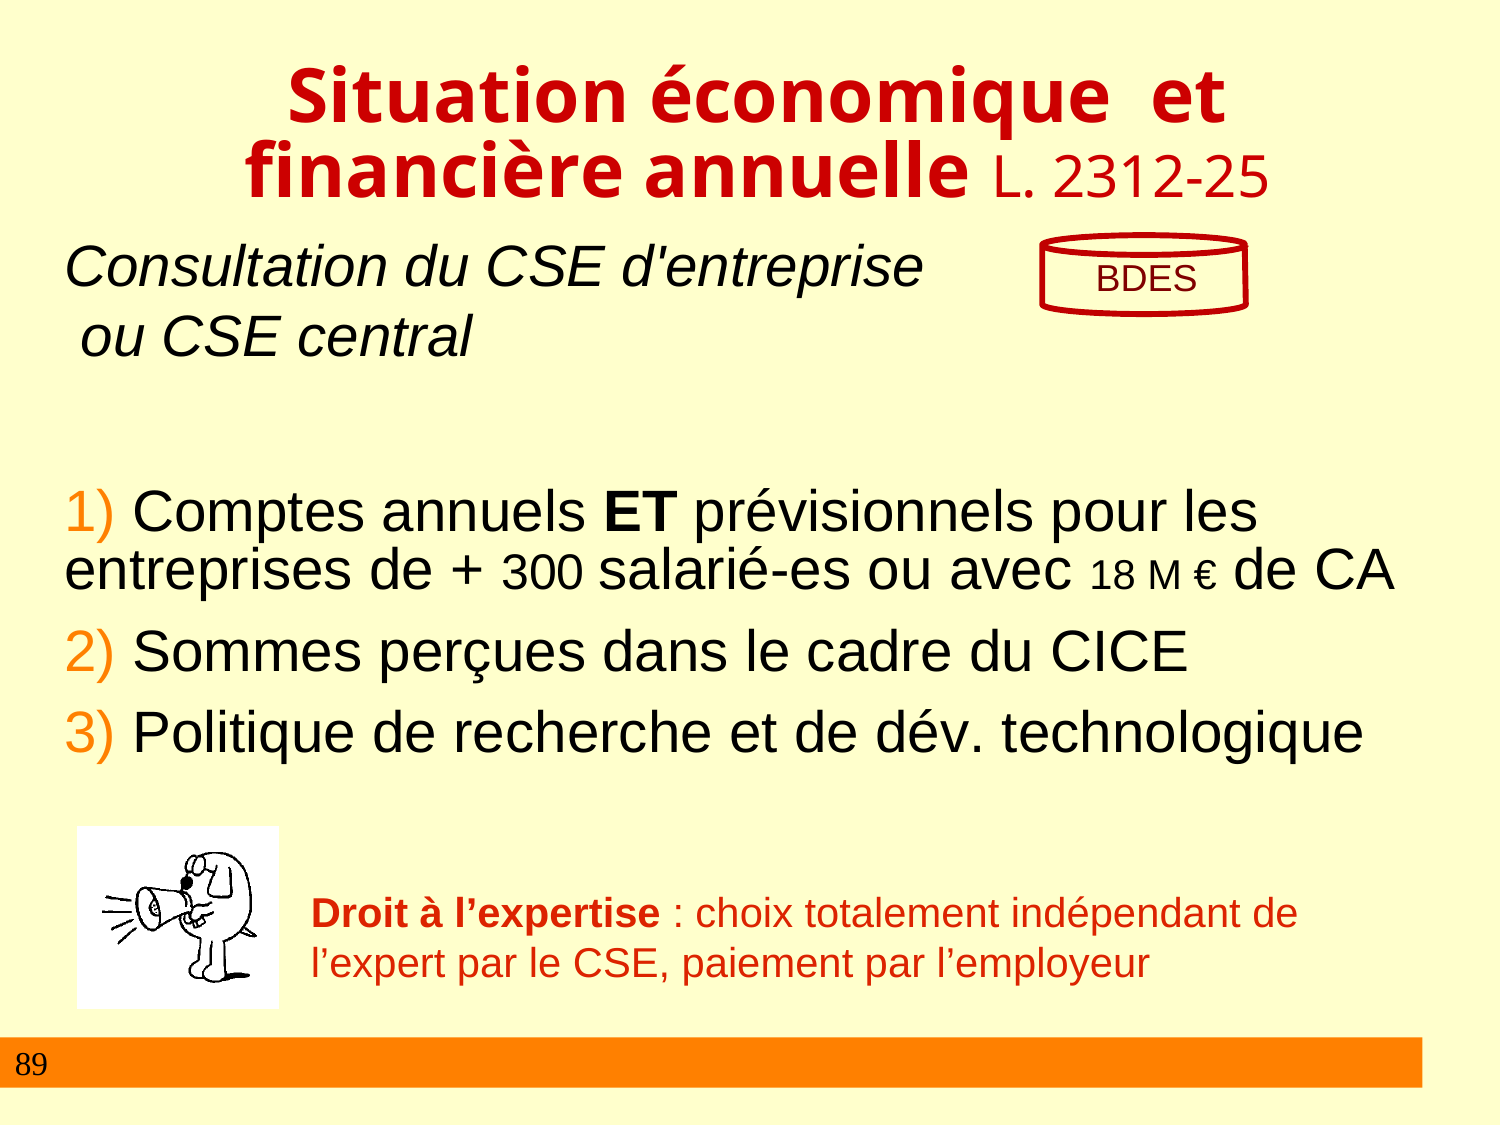

# Situation économique et financière annuelle L. 2312-25
Consultation du CSE d'entreprise
 ou CSE central
 Comptes annuels ET prévisionnels pour les entreprises de + 300 salarié-es ou avec 18 M € de CA
 Sommes perçues dans le cadre du CICE
 Politique de recherche et de dév. technologique
BDES
Droit à l’expertise : choix totalement indépendant de l’expert par le CSE, paiement par l’employeur